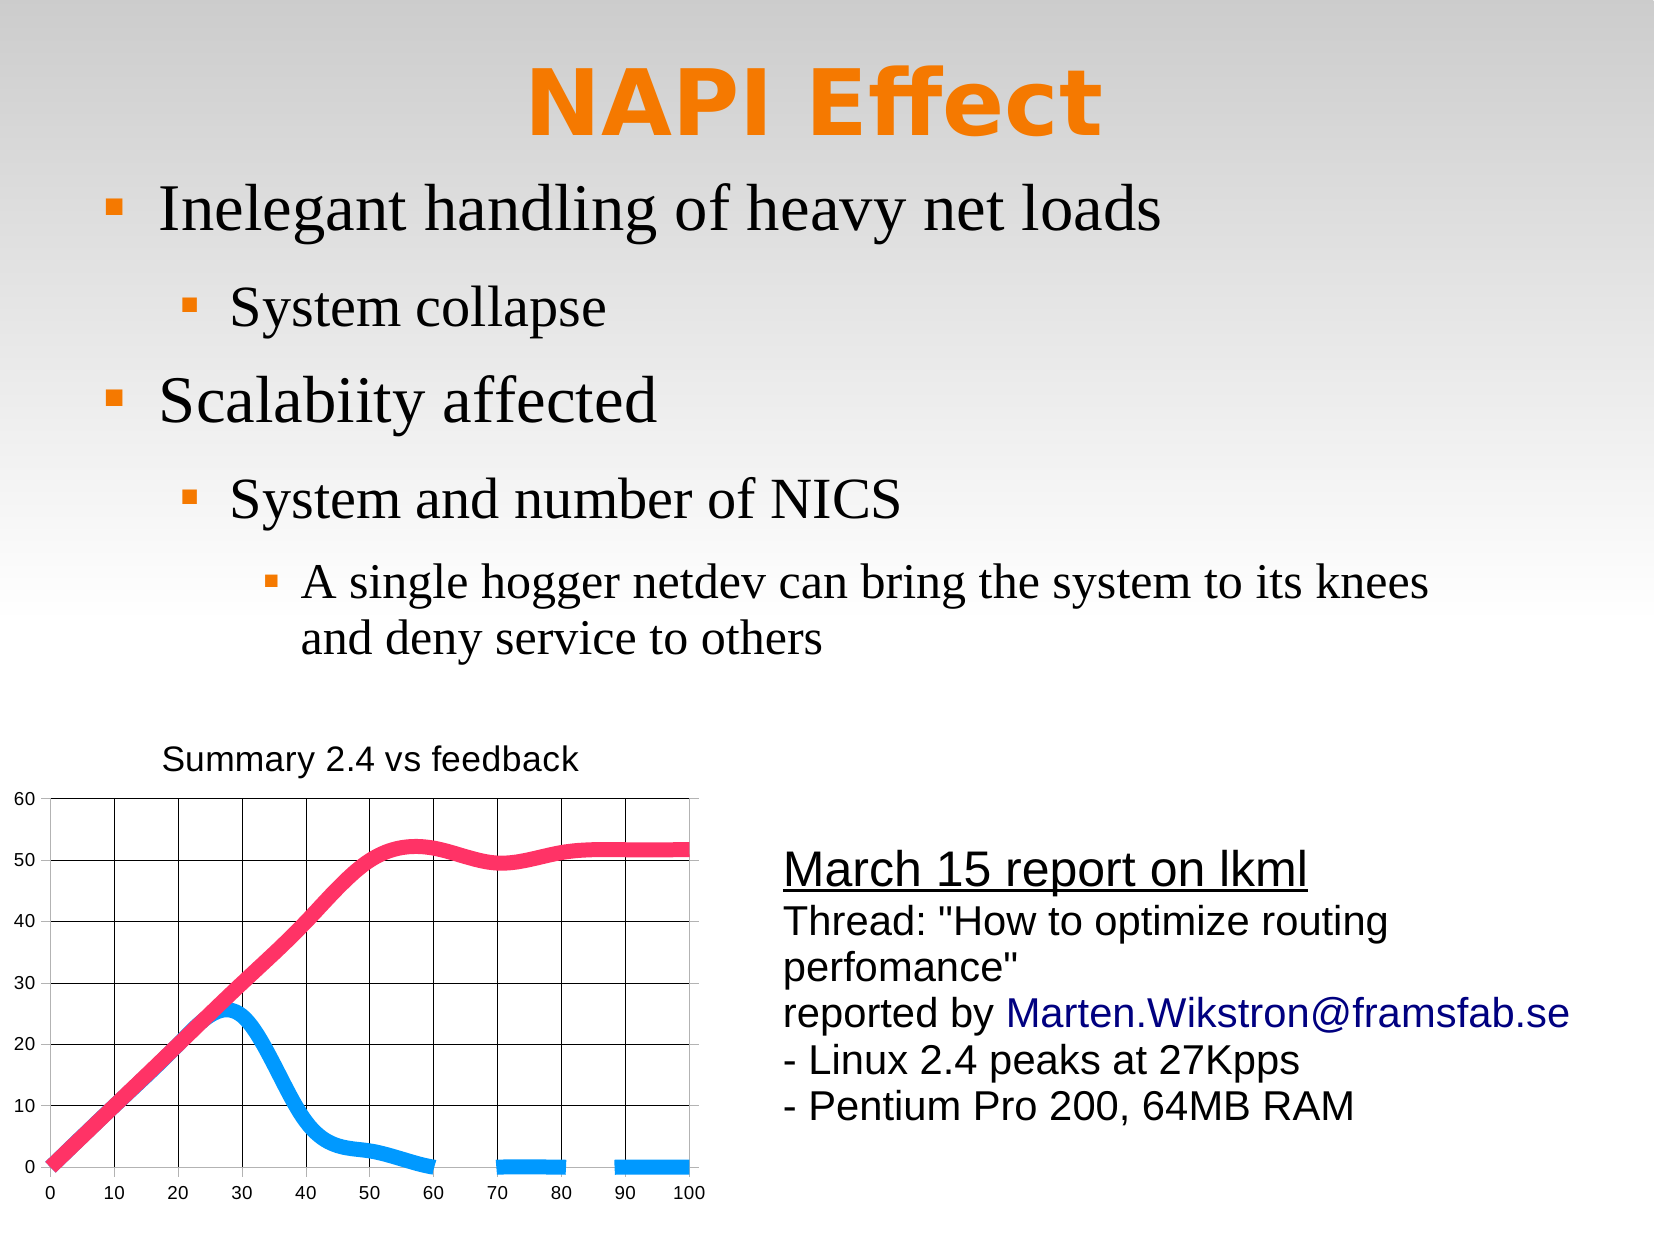

# NAPI Effect
Inelegant handling of heavy net loads
System collapse
Scalabiity affected
System and number of NICS
A single hogger netdev can bring the system to its knees and deny service to others
### Chart: Summary 2.4 vs feedback
| Category | Linux pre8 | +avgQ |
|---|---|---|
| 0 | 0.0 | 0.0 |
| 10 | 10.0 | 10.0 |
| 20 | 20.0 | 20.0 |
| 30 | 24.66 | 30.0 |
| 40 | 7.41 | 40.0 |
| 50 | 2.66 | 50.0 |
| 60 | 0.01 | 51.98 |
| 70 | 0.01 | 49.55 |
| 80 | 0.0074 | 51.27 |
| 90 | 0.0067 | 51.72 |
| 100 | 0.001 | 51.74 |March 15 report on lkml
Thread: "How to optimize routing perfomance"
reported by Marten.Wikstron@framsfab.se
- Linux 2.4 peaks at 27Kpps
- Pentium Pro 200, 64MB RAM